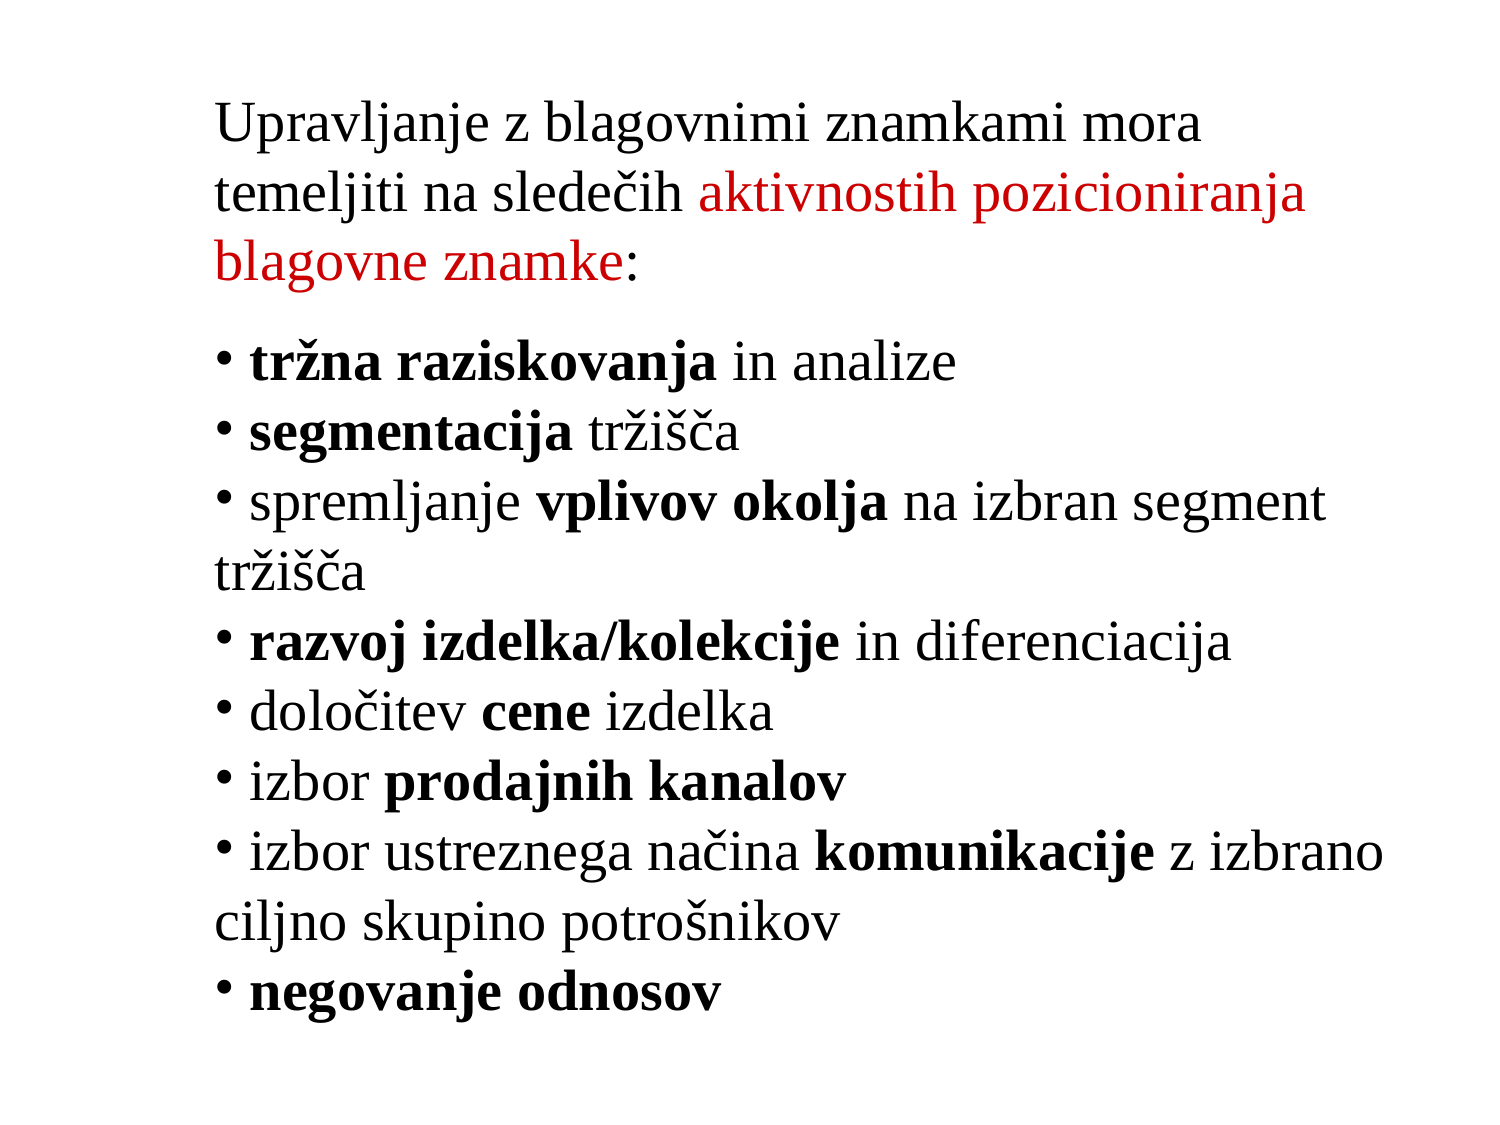

Upravljanje z blagovnimi znamkami mora temeljiti na sledečih aktivnostih pozicioniranja blagovne znamke:
 tržna raziskovanja in analize
 segmentacija tržišča
 spremljanje vplivov okolja na izbran segment tržišča
 razvoj izdelka/kolekcije in diferenciacija
 določitev cene izdelka
 izbor prodajnih kanalov
 izbor ustreznega načina komunikacije z izbrano ciljno skupino potrošnikov
 negovanje odnosov